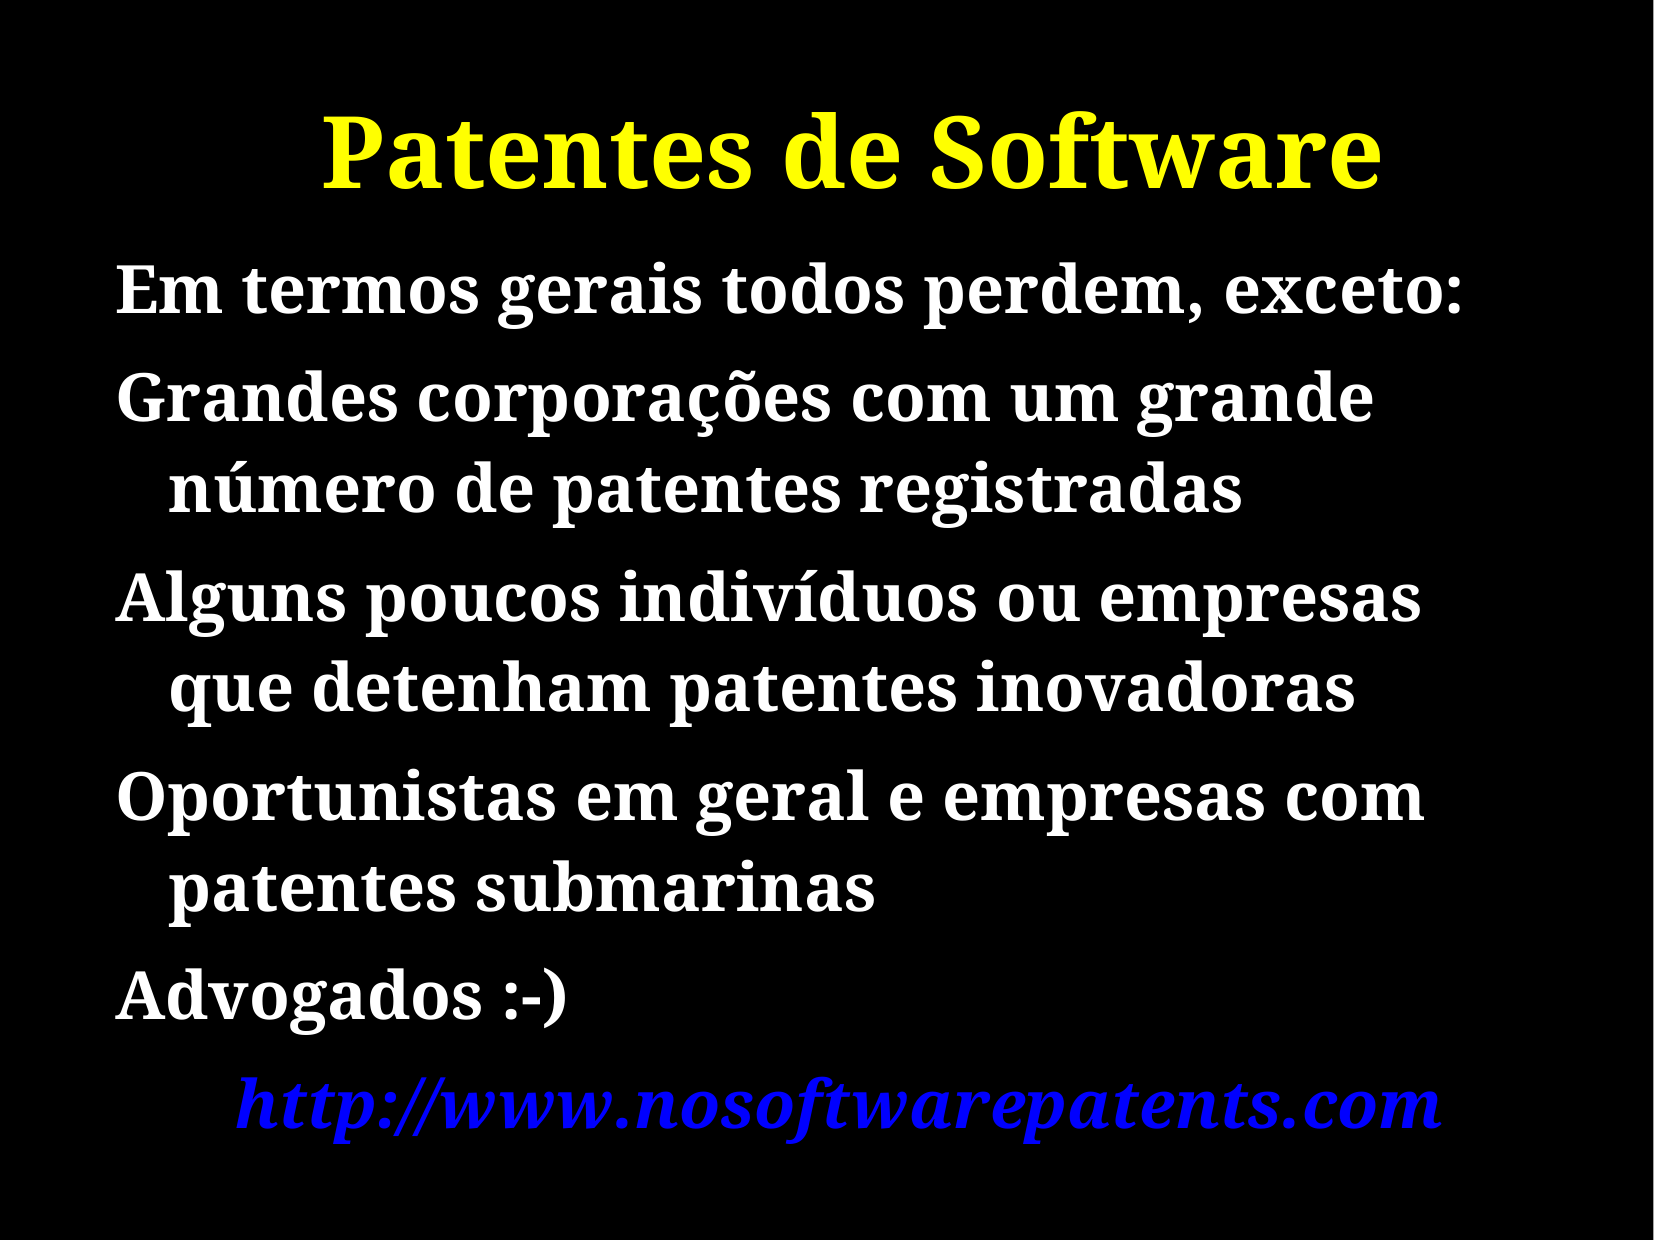

# Patentes de Software
Em termos gerais todos perdem, exceto:
Grandes corporações com um grande número de patentes registradas
Alguns poucos indivíduos ou empresas que detenham patentes inovadoras
Oportunistas em geral e empresas com patentes submarinas
Advogados :-)
http://www.nosoftwarepatents.com